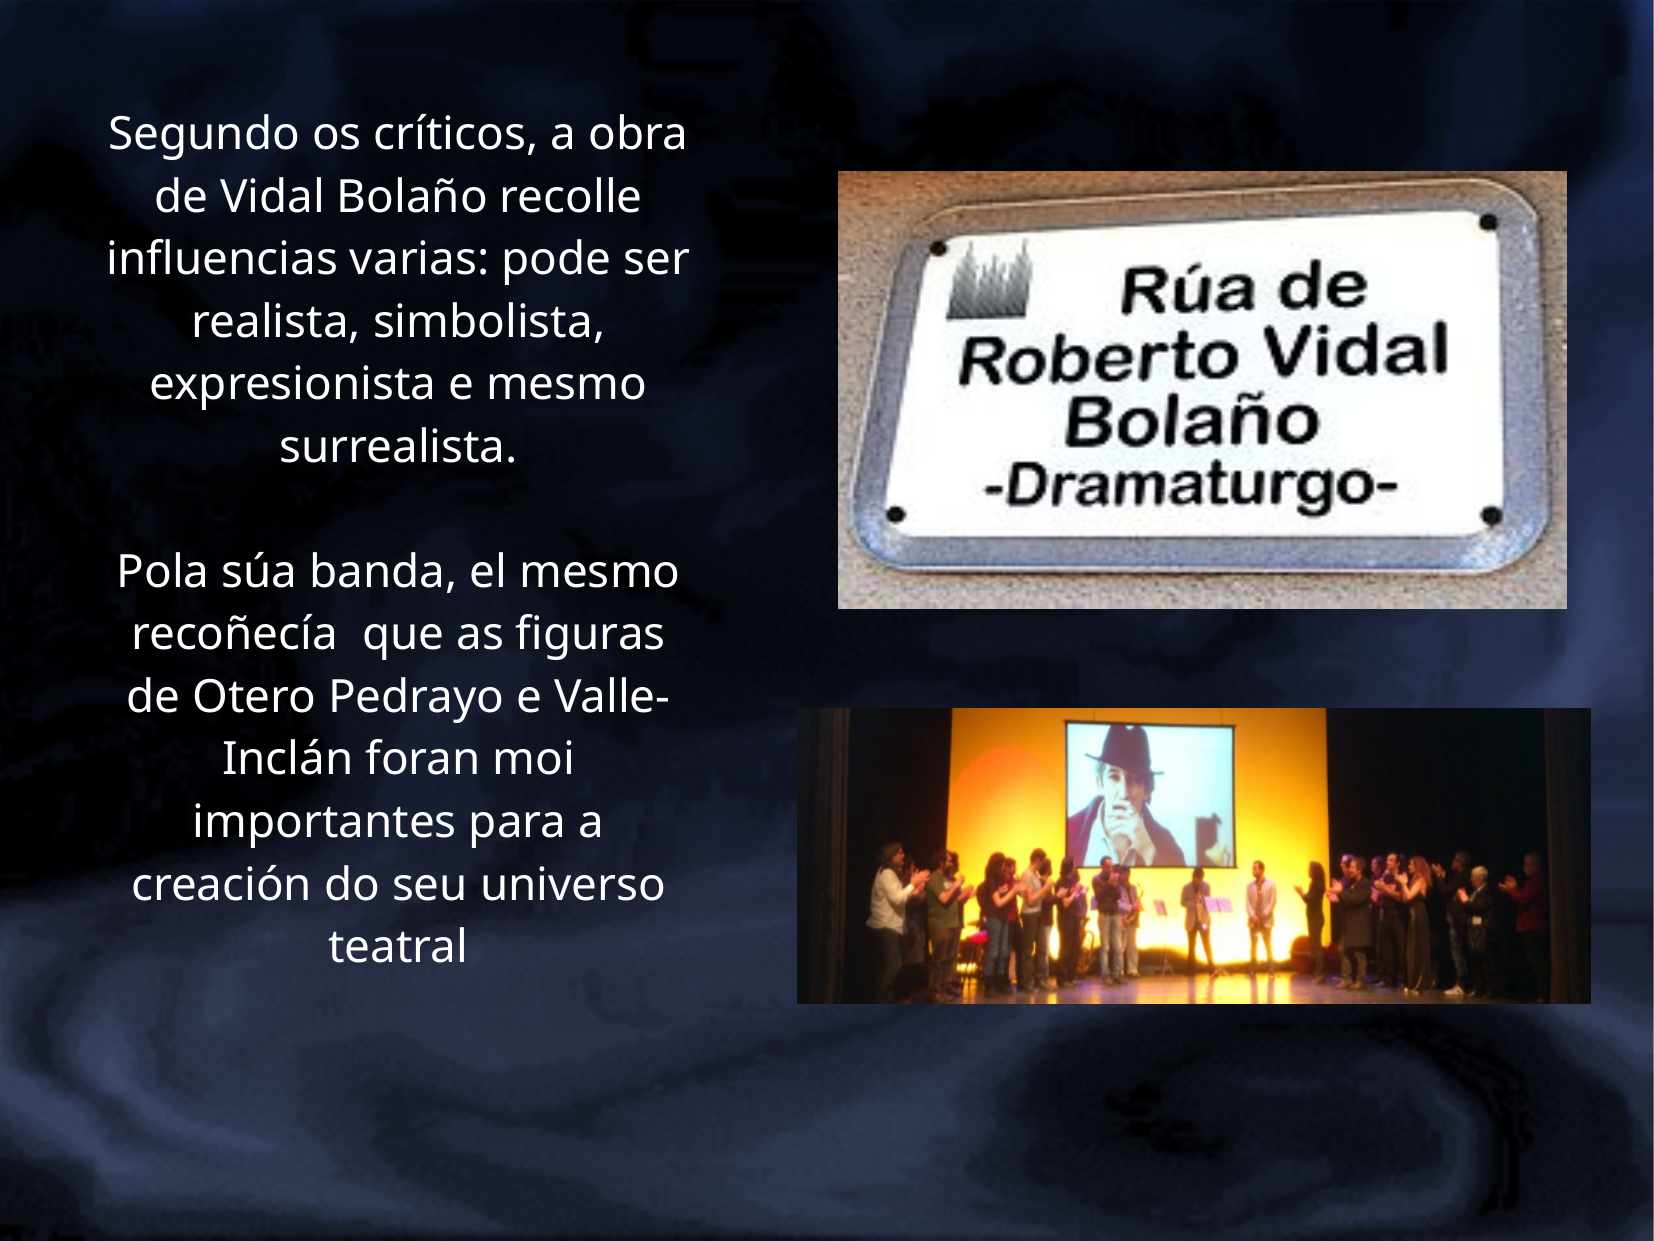

Segundo os críticos, a obra de Vidal Bolaño recolle influencias varias: pode ser realista, simbolista, expresionista e mesmo surrealista.
Pola súa banda, el mesmo recoñecía que as figuras de Otero Pedrayo e Valle-Inclán foran moi importantes para a creación do seu universo teatral